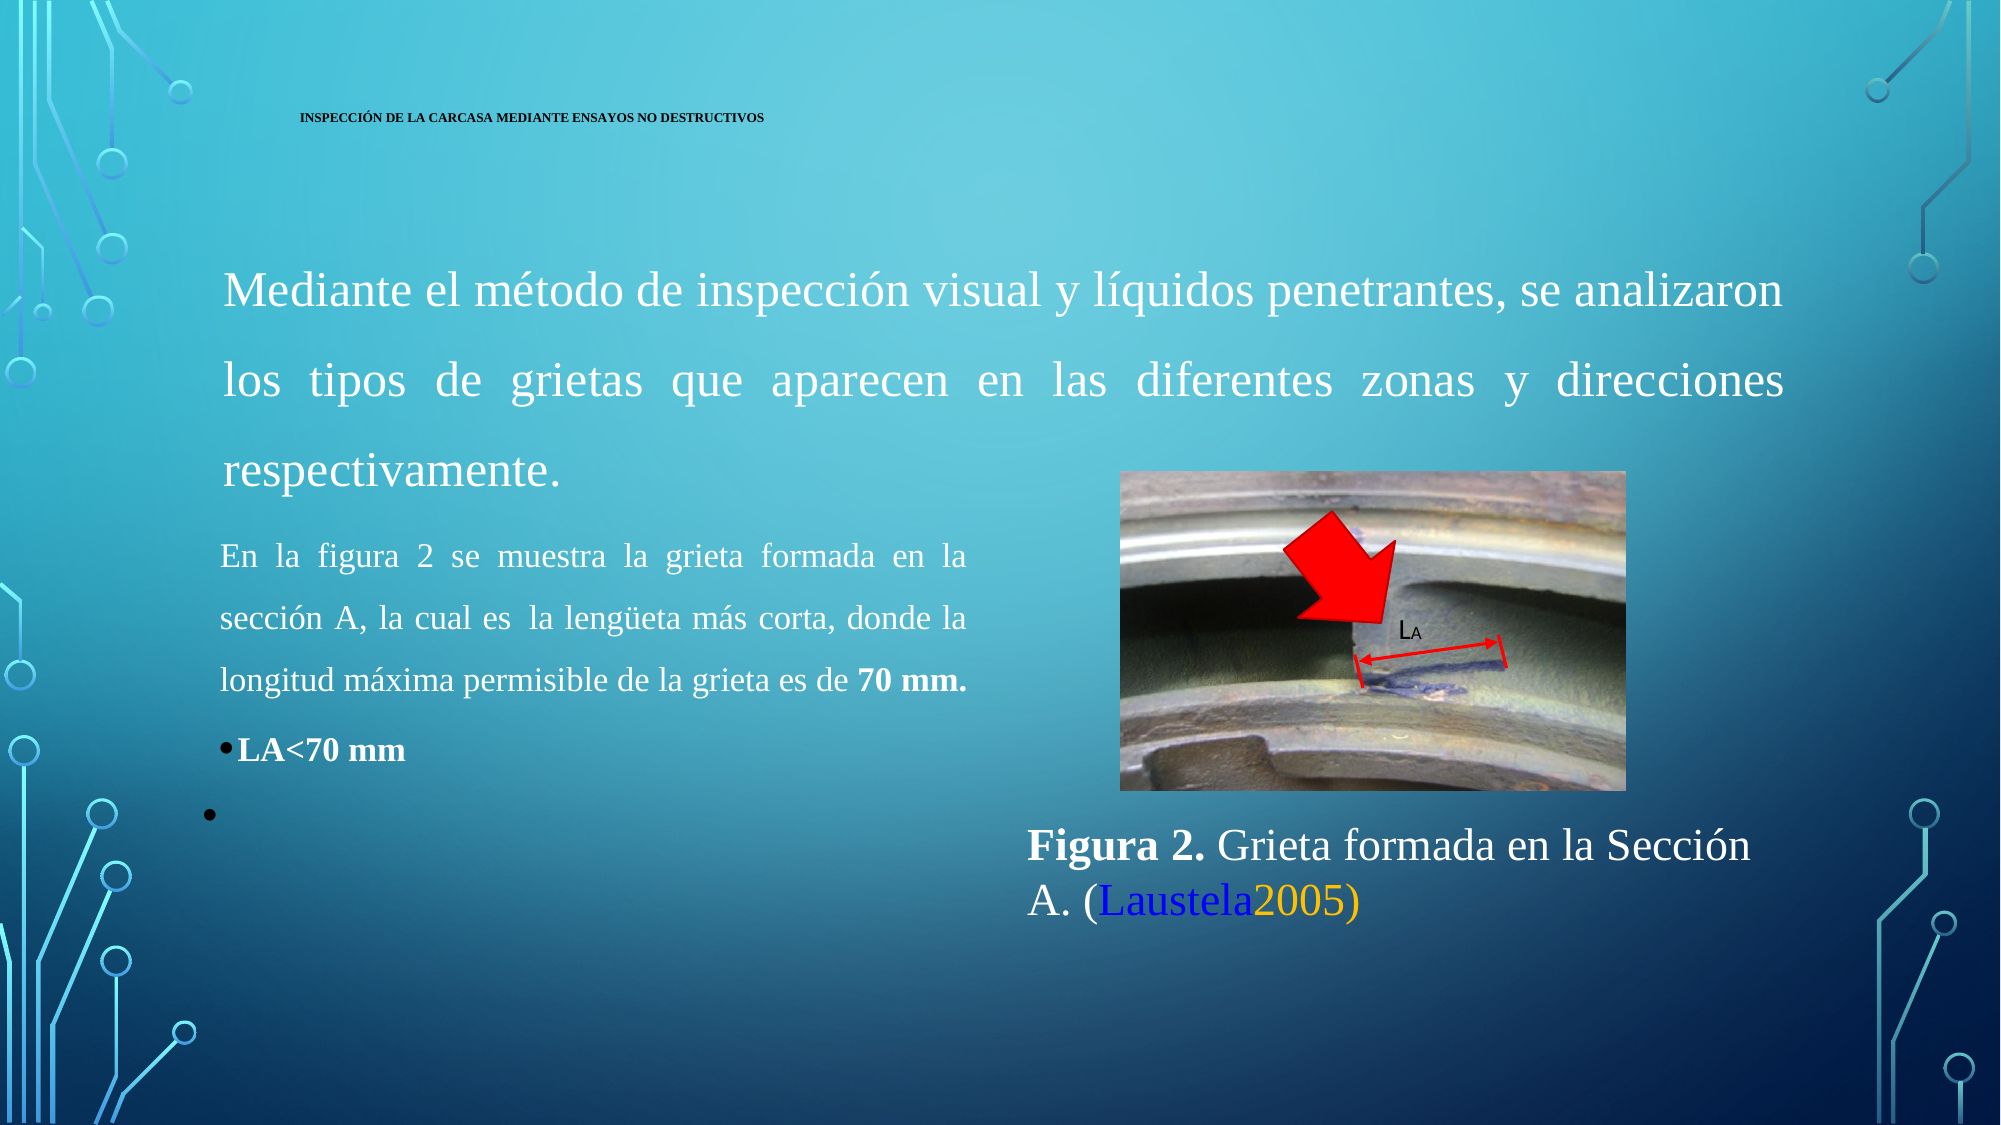

# INSPECCIÓN DE LA CARCASA MEDIANTE ENSAYOS NO DESTRUCTIVOS
Mediante el método de inspección visual y líquidos penetrantes, se analizaron los tipos de grietas que aparecen en las diferentes zonas y direcciones respectivamente.
LA
En la figura 2 se muestra la grieta formada en la sección A, la cual es la lengüeta más corta, donde la longitud máxima permisible de la grieta es de 70 mm.
LA<70 mm
Figura 2. Grieta formada en la Sección A. (Laustela2005)